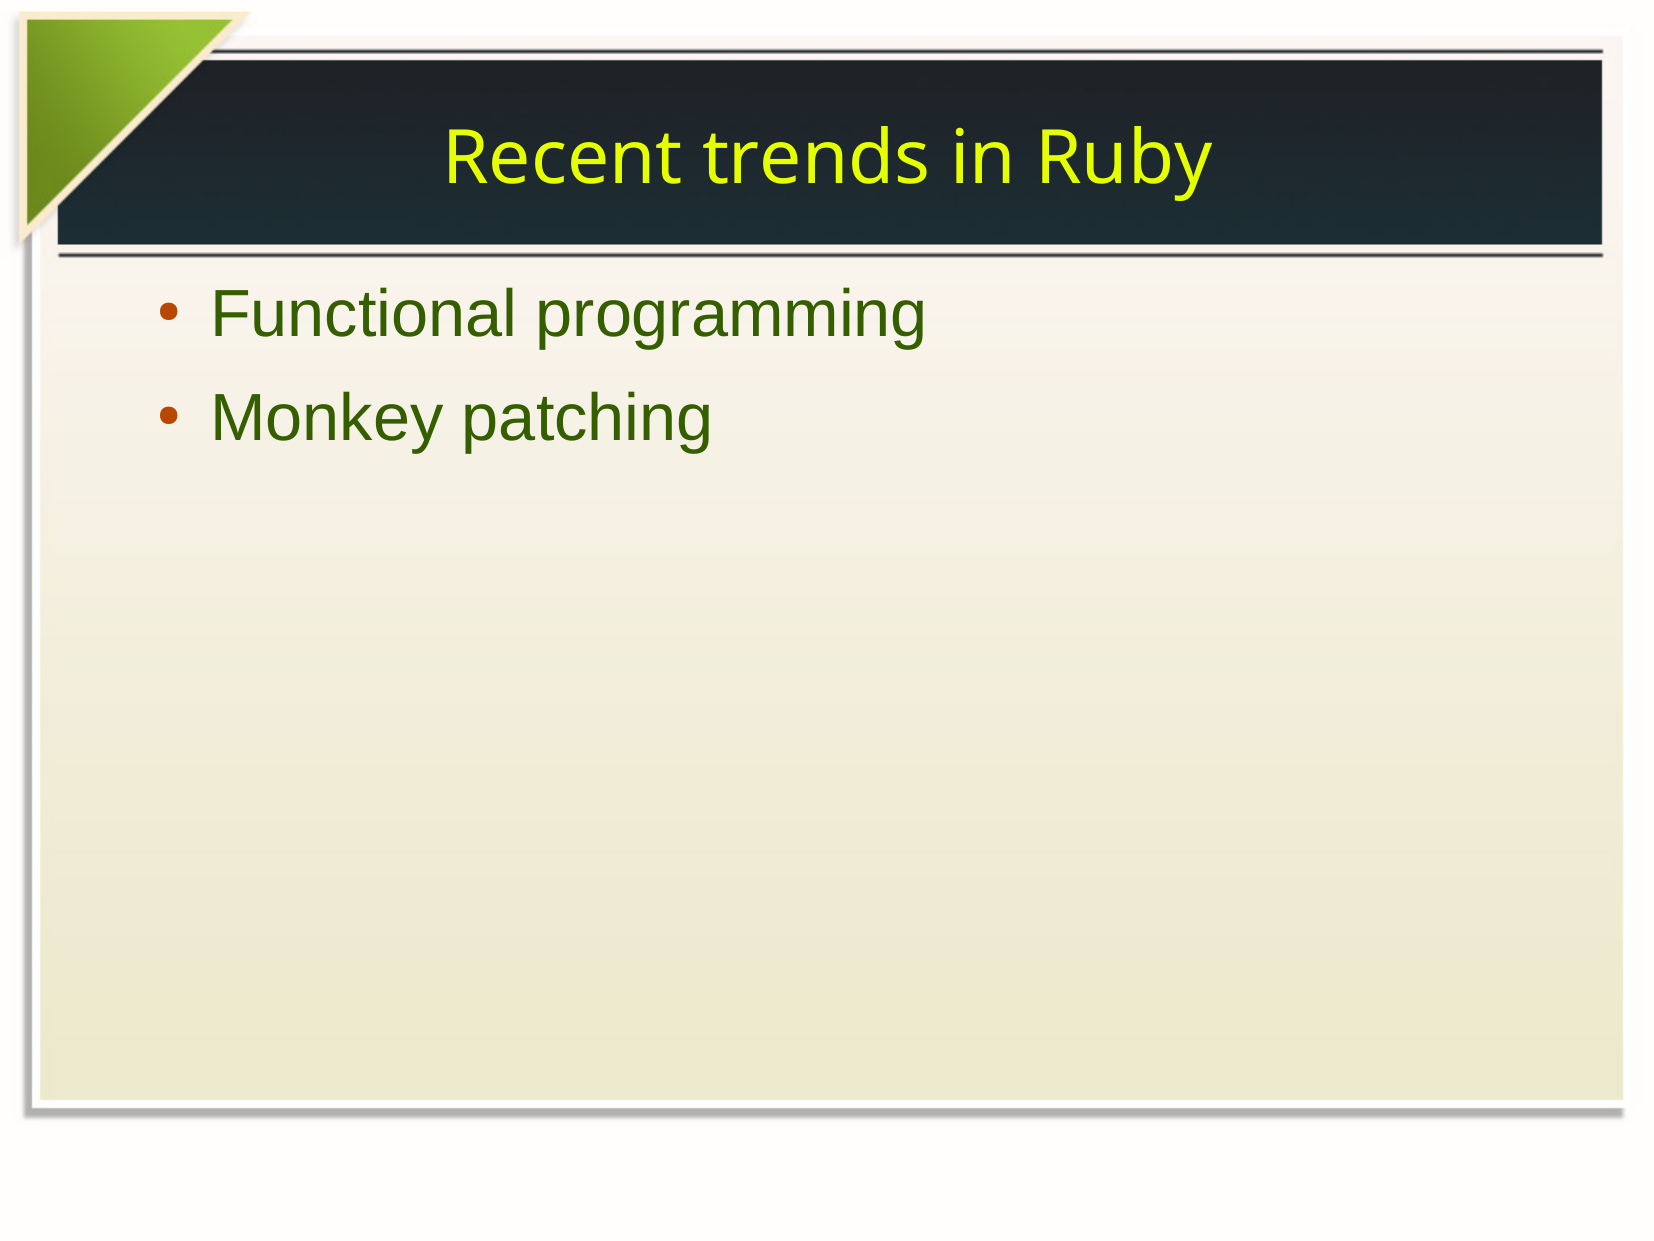

# Recent trends in Ruby
Functional programming
Monkey patching